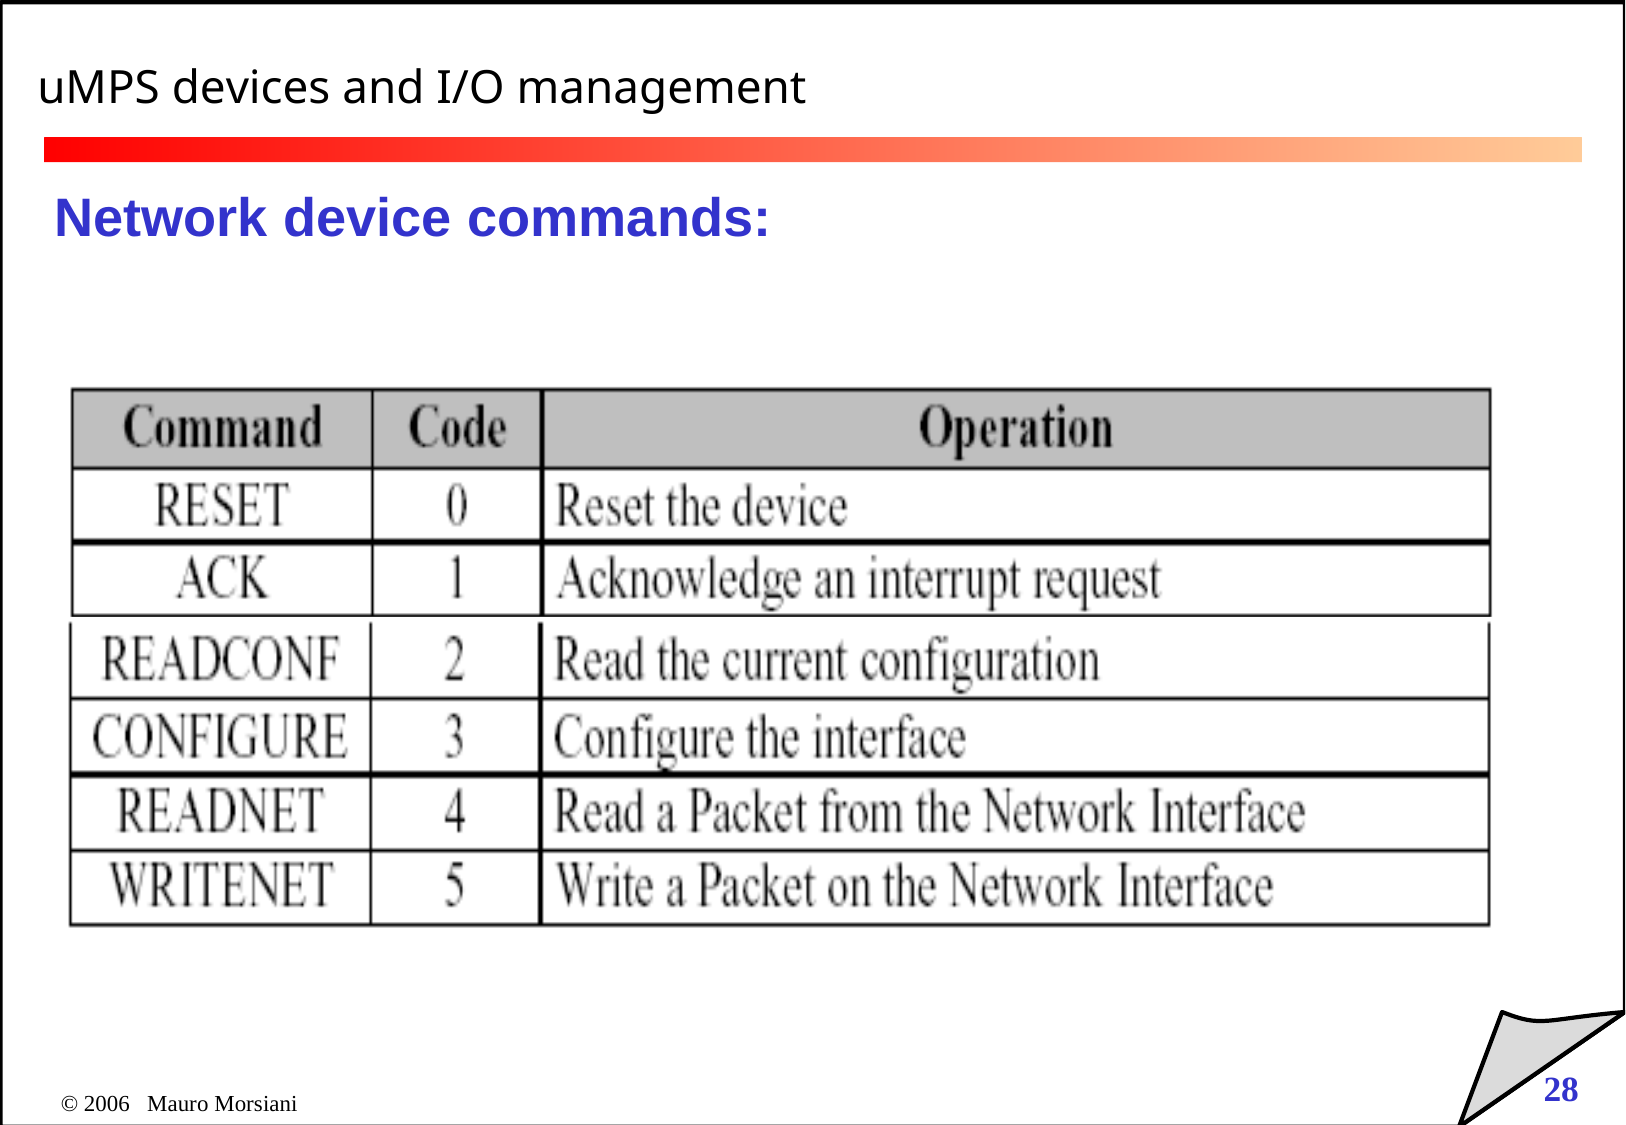

# uMPS devices and I/O management
Network device commands: